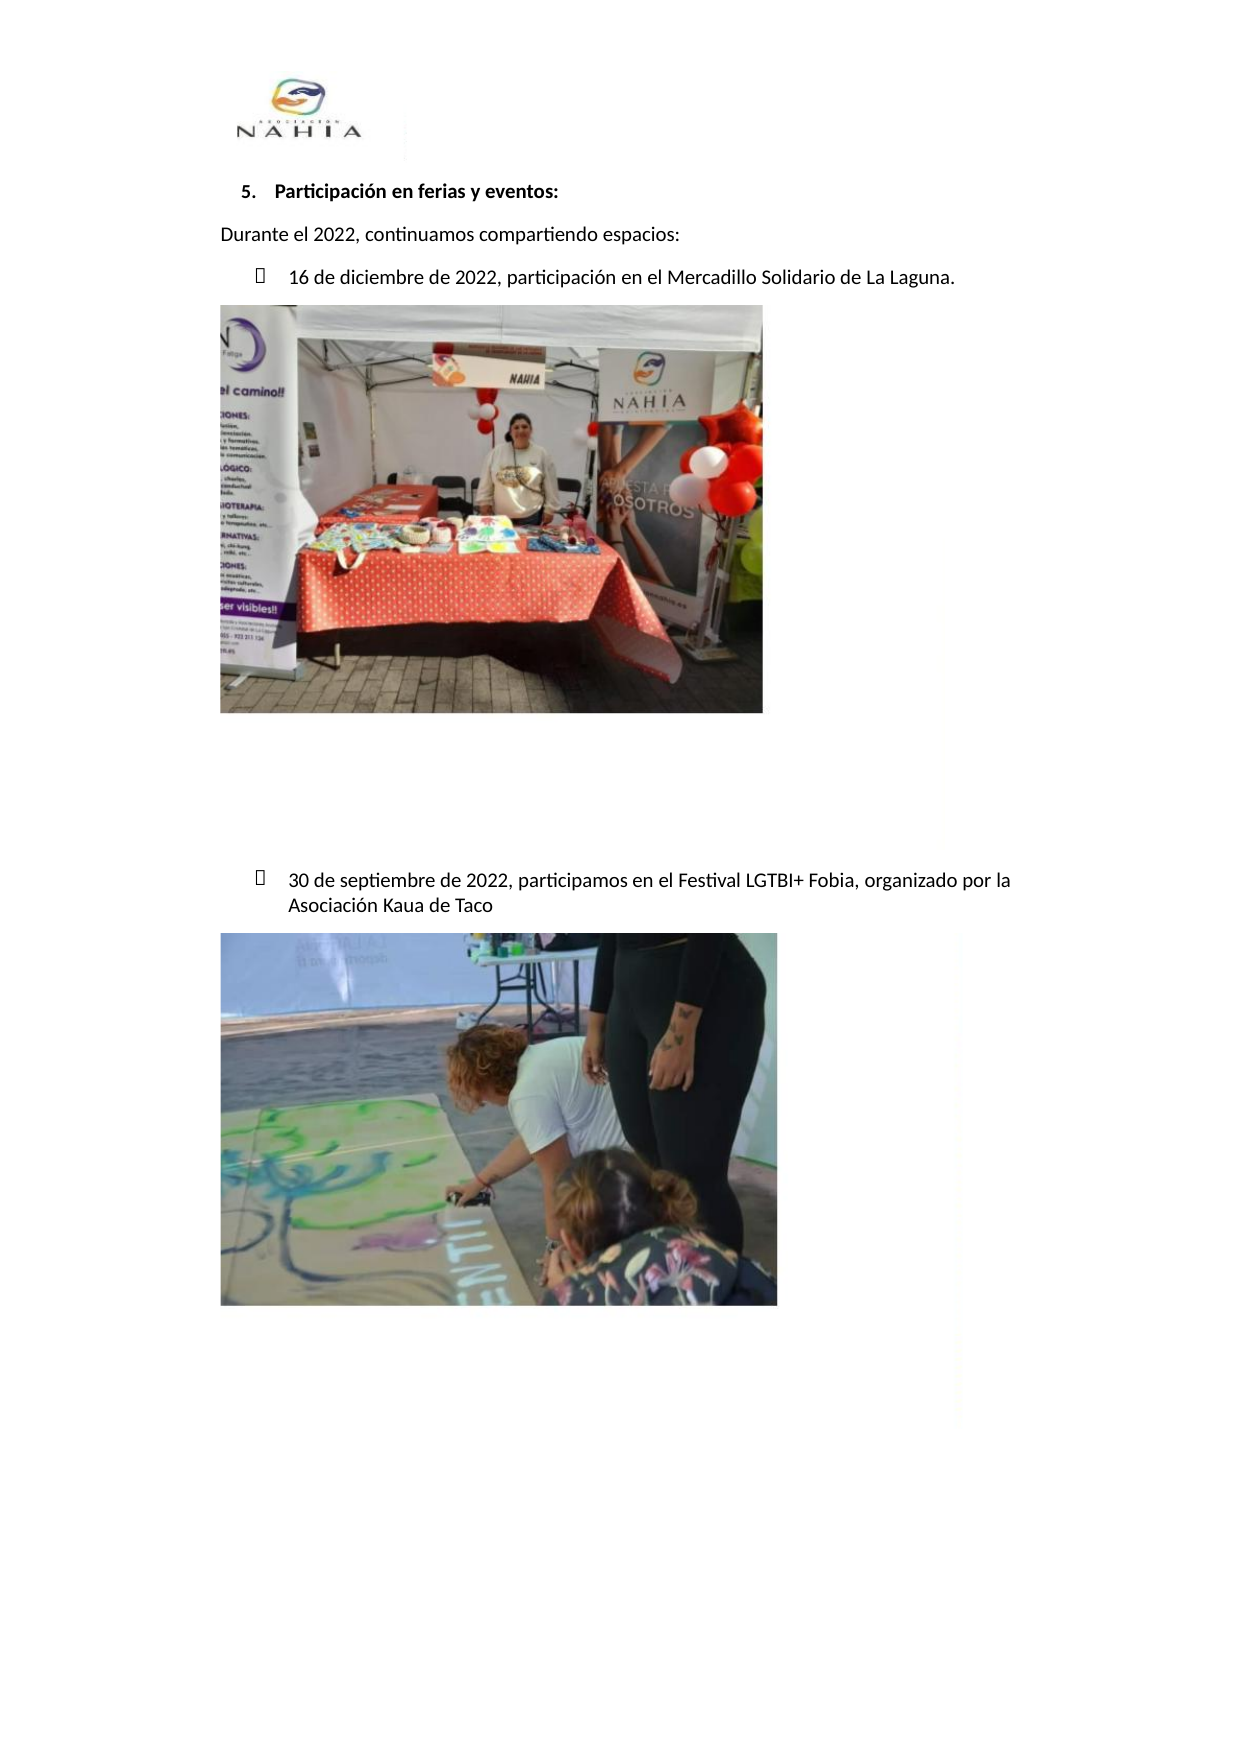

5. Participación en ferias y eventos:
Durante el 2022, continuamos compartiendo espacios:

16 de diciembre de 2022, participación en el Mercadillo Solidario de La Laguna.

30 de septiembre de 2022, participamos en el Festival LGTBI+ Fobia, organizado por la
Asociación Kaua de Taco